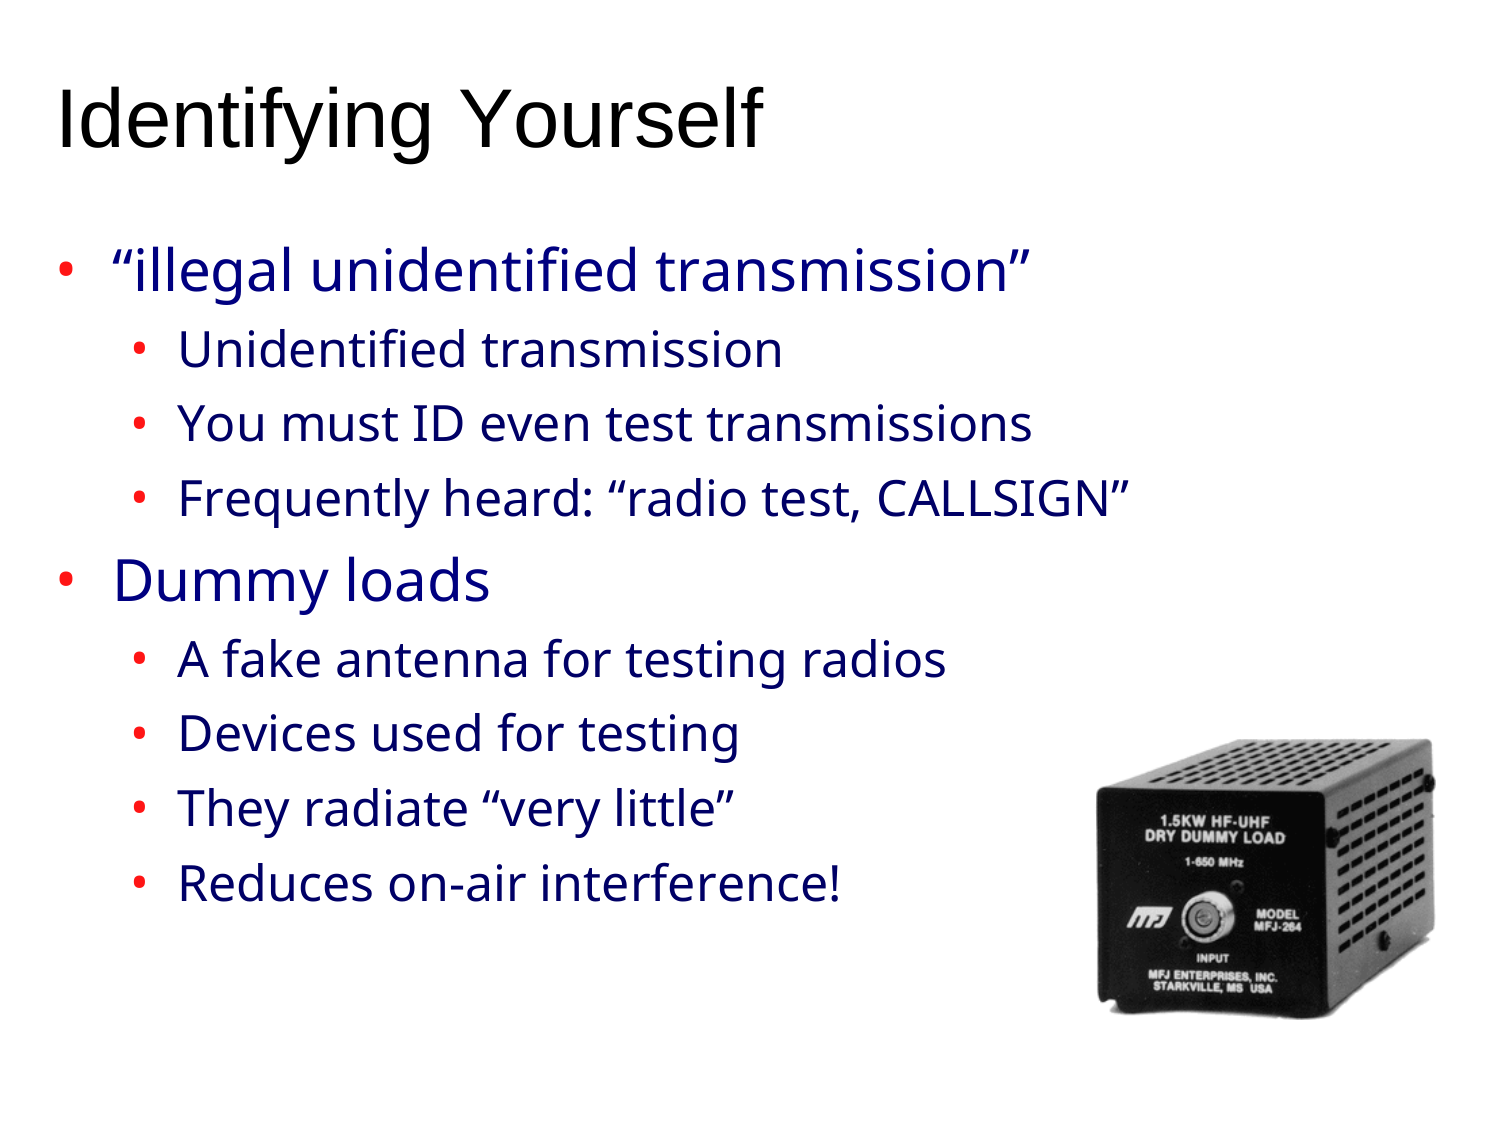

# Identifying Yourself
“illegal unidentified transmission”
Unidentified transmission
You must ID even test transmissions
Frequently heard: “radio test, CALLSIGN”
Dummy loads
A fake antenna for testing radios
Devices used for testing
They radiate “very little”
Reduces on-air interference!